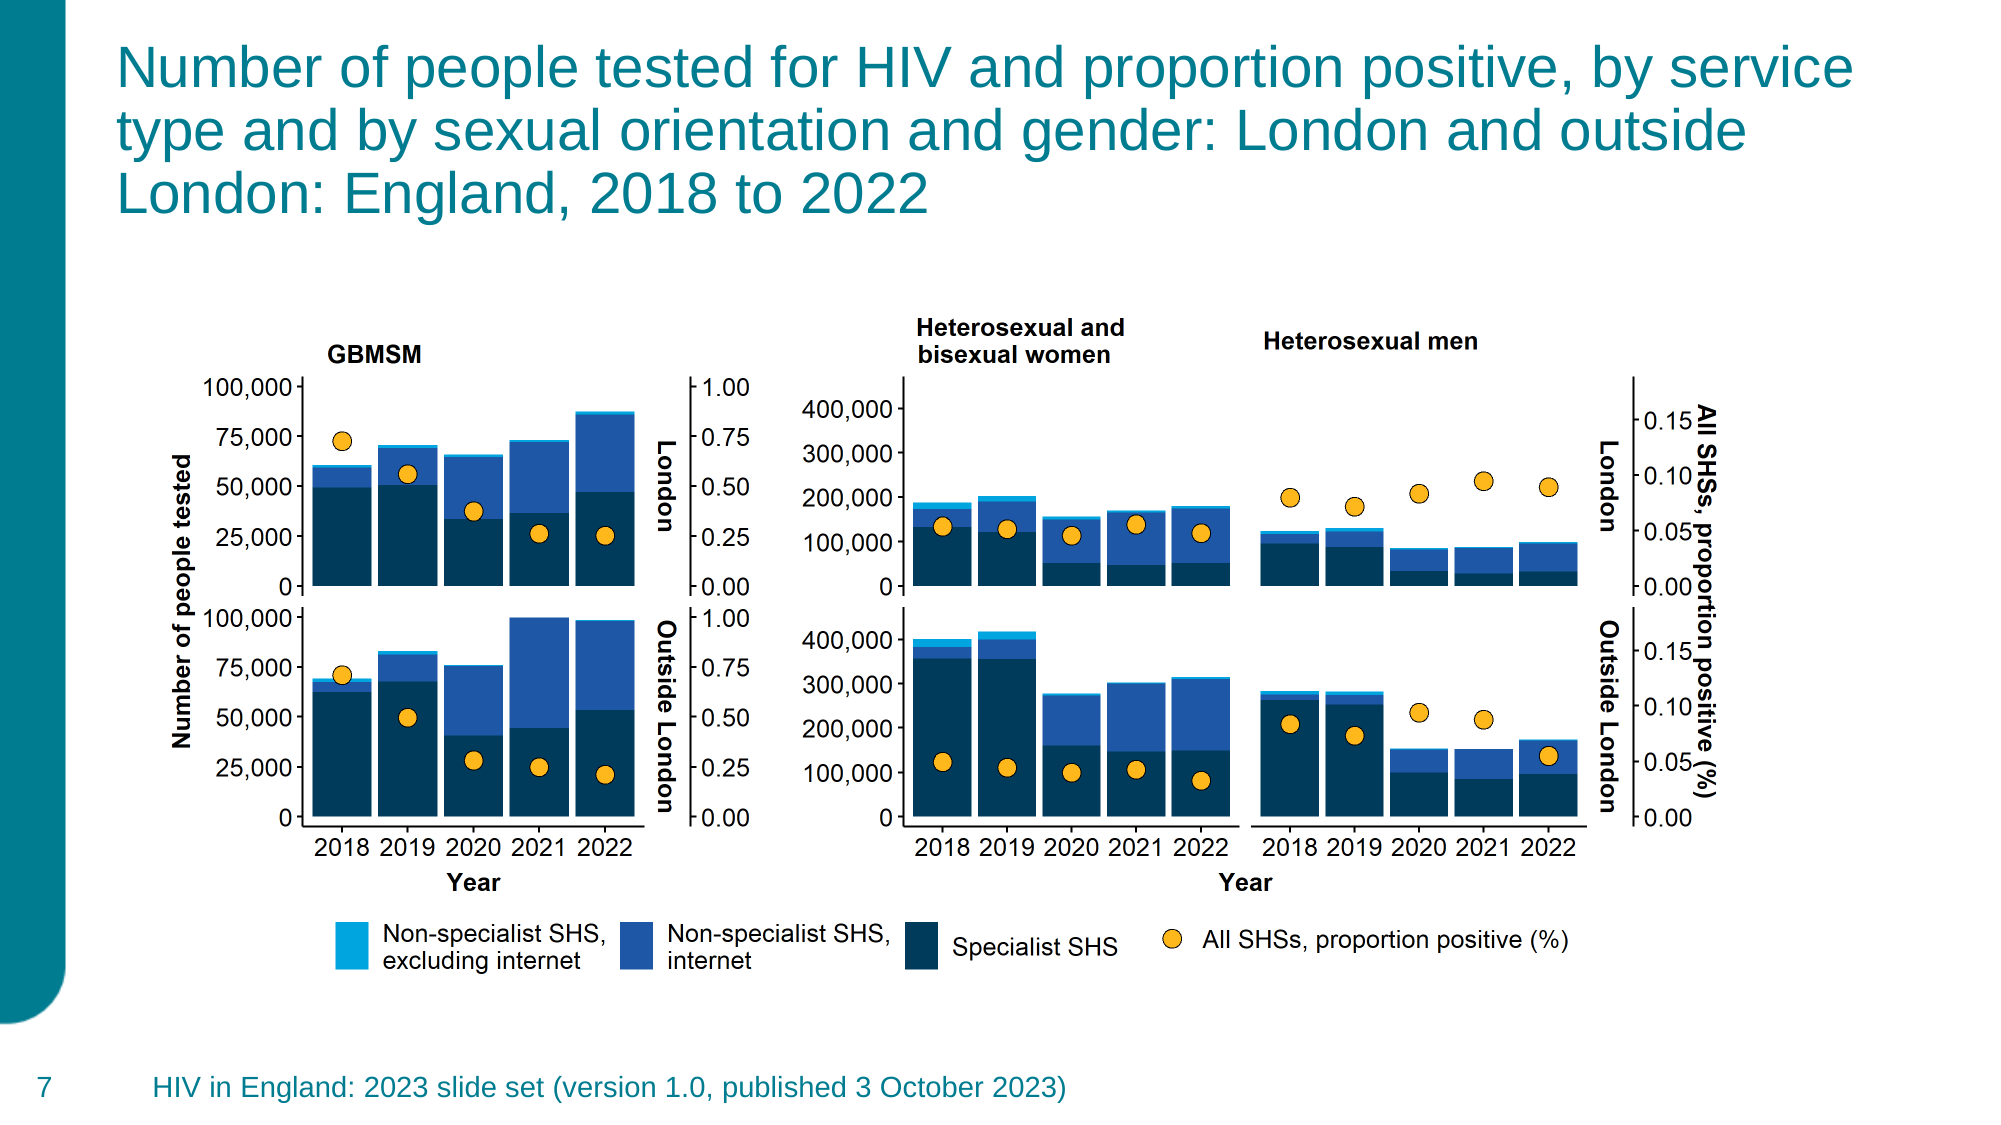

# Number of people tested for HIV and proportion positive, by service type and by sexual orientation and gender: London and outside London: England, 2018 to 2022
6
HIV in England: 2023 slide set (version 1.0, published 3 October 2023)